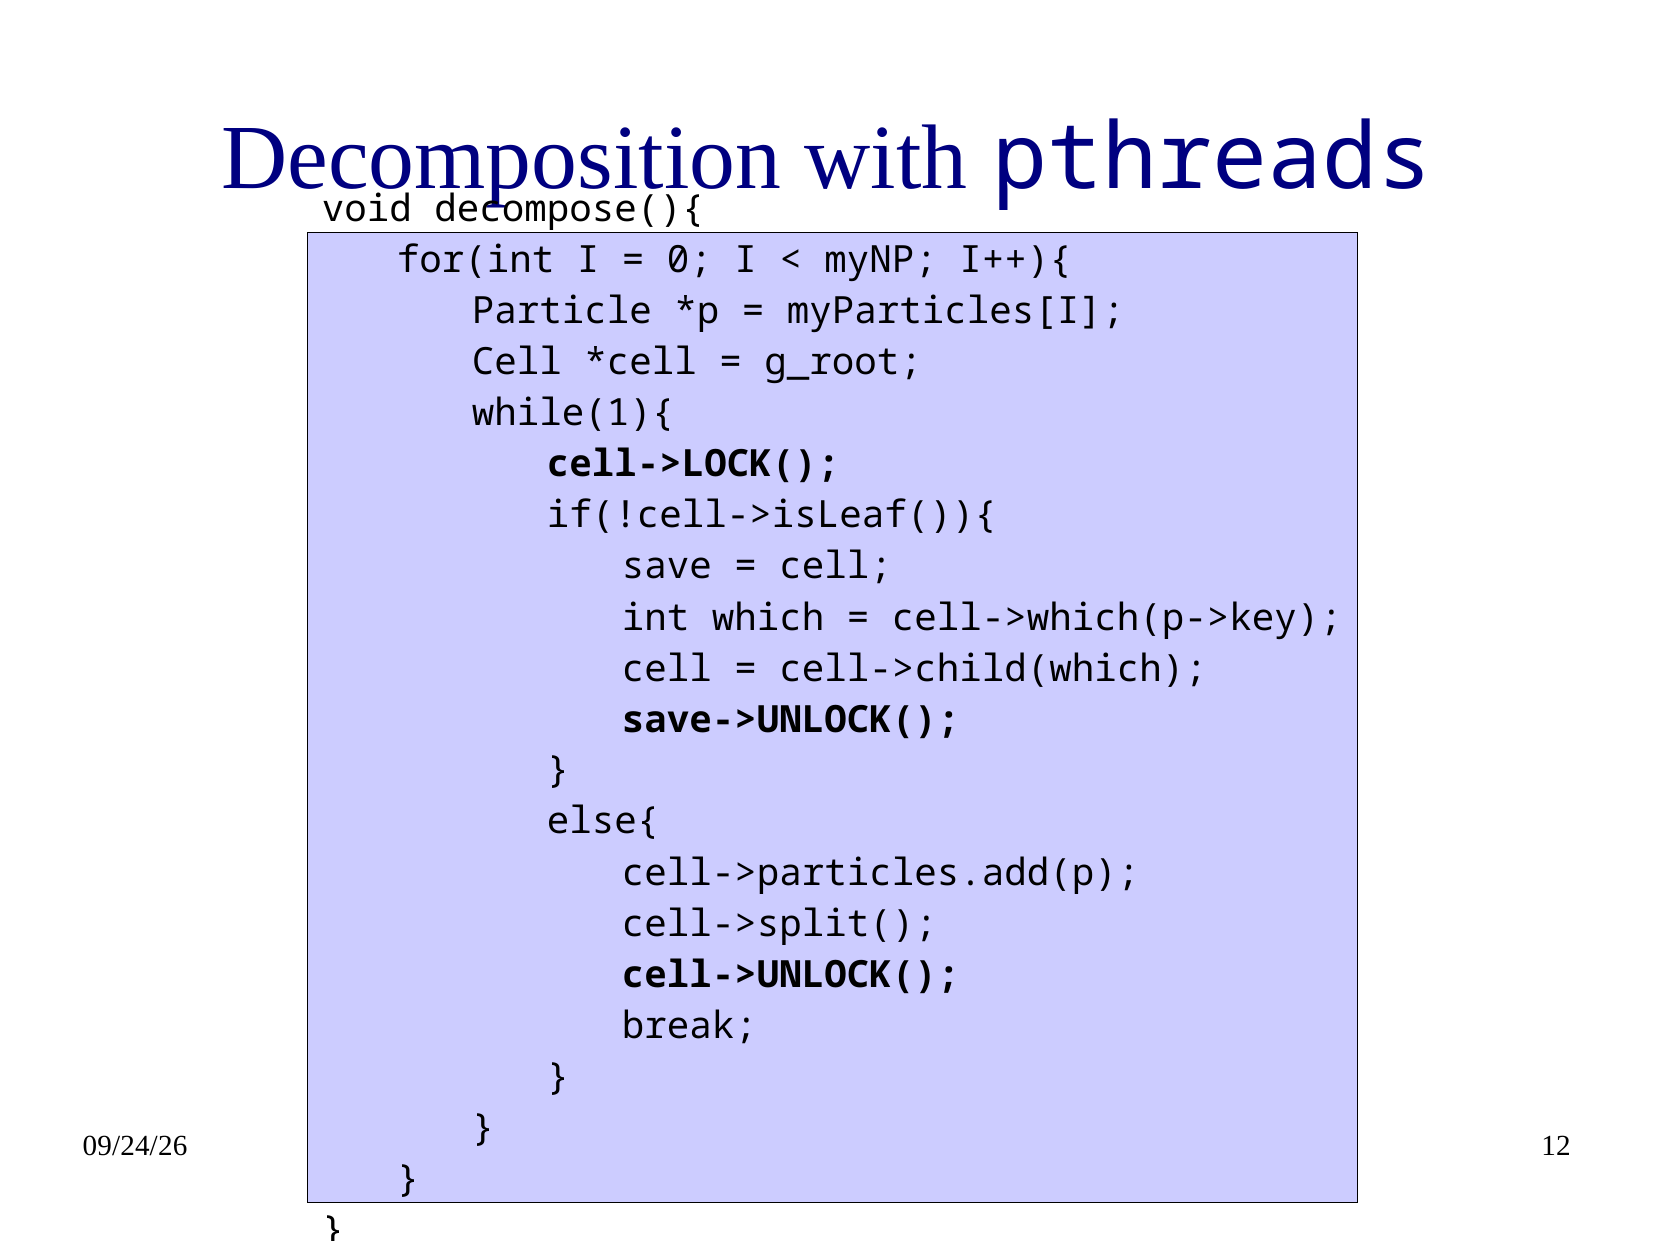

# Decomposition with pthreads
void decompose(){
	for(int I = 0; I < myNP; I++){
		Particle *p = myParticles[I];
		Cell *cell = g_root;
		while(1){
			cell->LOCK();
			if(!cell->isLeaf()){
				save = cell;
				int which = cell->which(p->key);
				cell = cell->child(which);
				save->UNLOCK();
			}
			else{
				cell->particles.add(p);
				cell->split();
				cell->UNLOCK();
				break;
			}
		}
	}
}
12